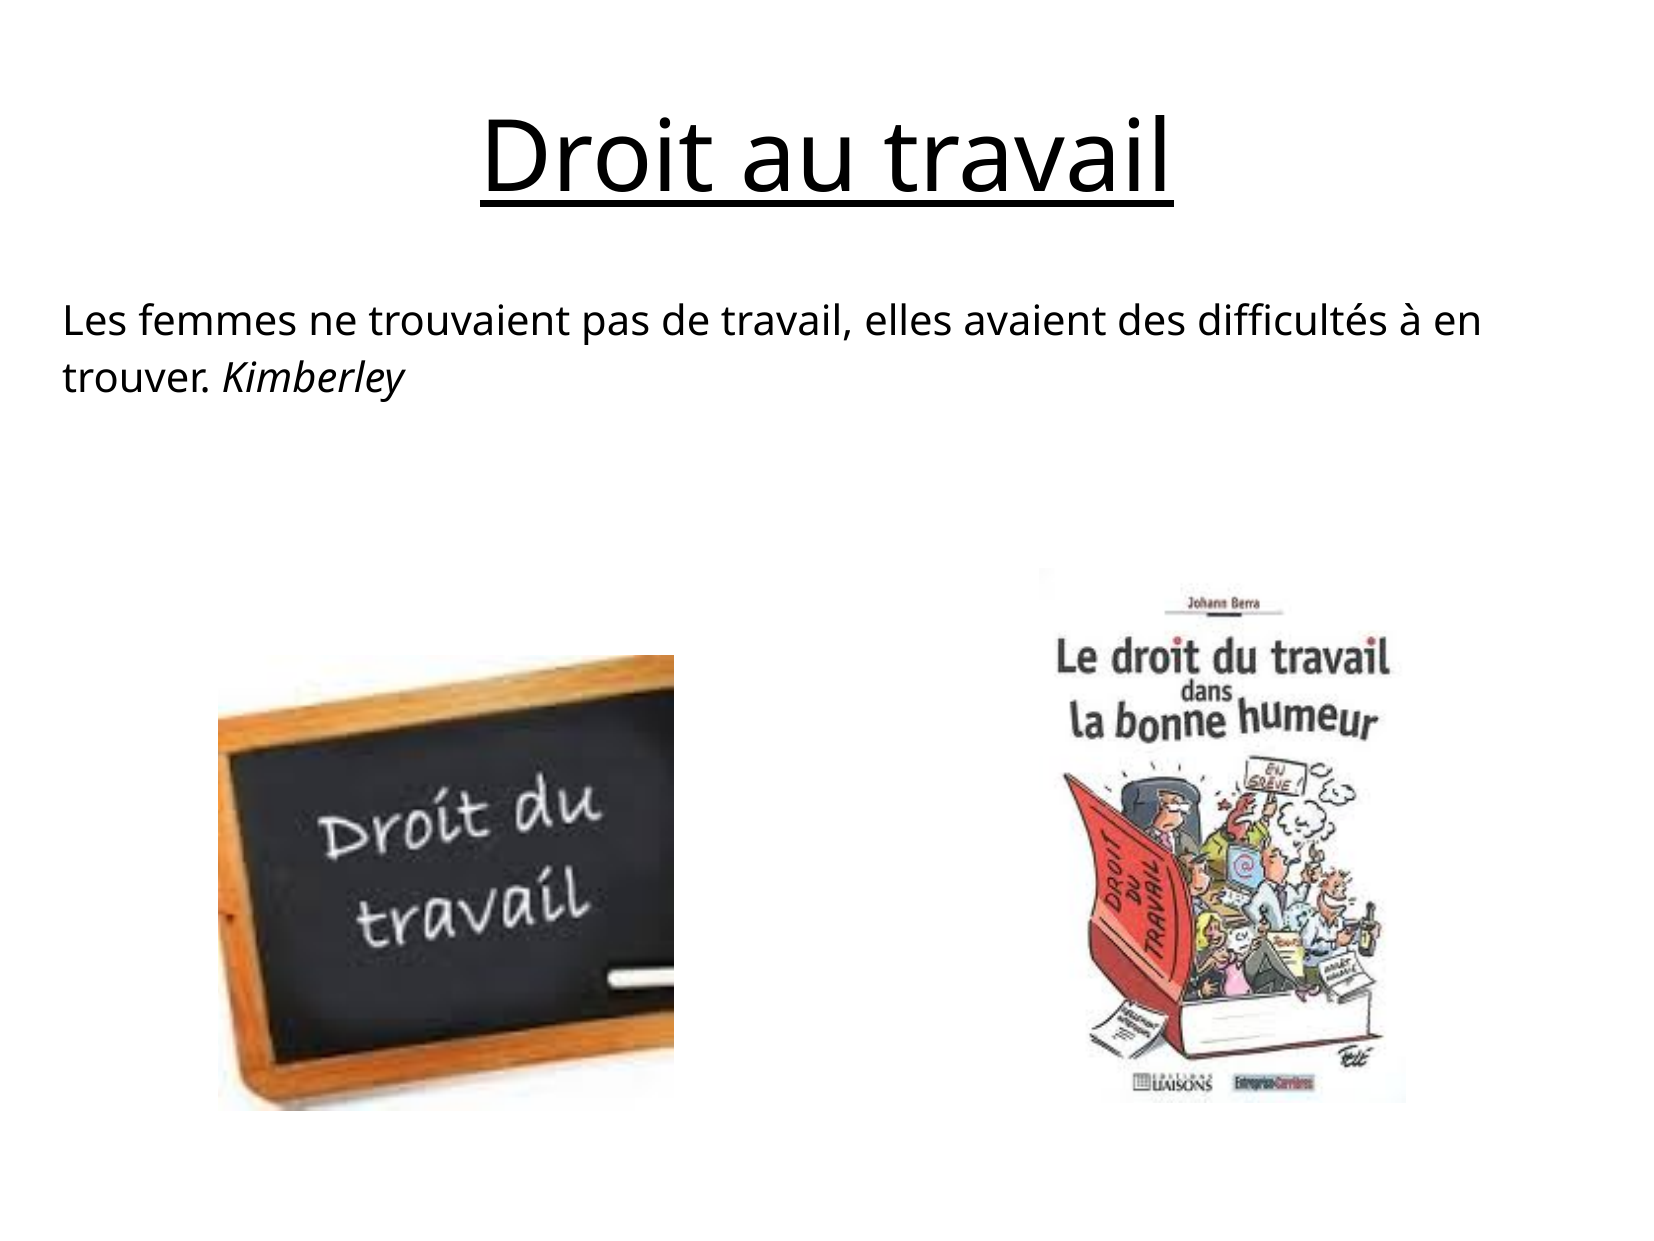

# Droit au travail
Les femmes ne trouvaient pas de travail, elles avaient des difficultés à en trouver. Kimberley